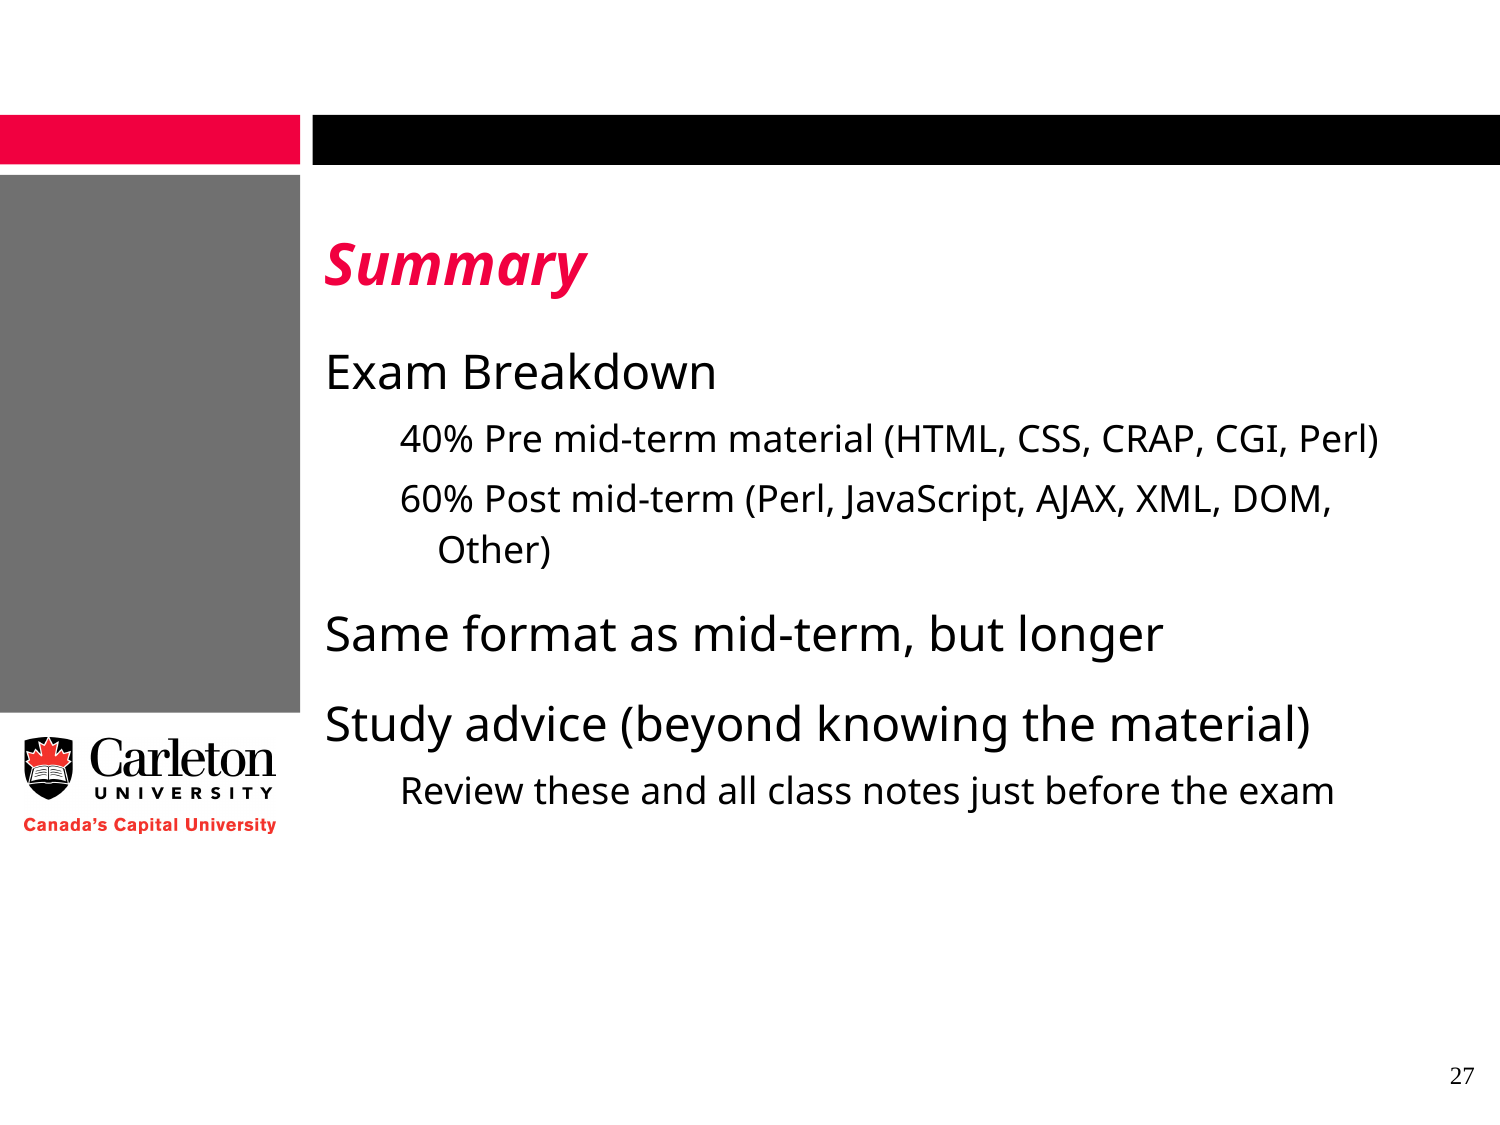

# Summary
Exam Breakdown
40% Pre mid-term material (HTML, CSS, CRAP, CGI, Perl)
60% Post mid-term (Perl, JavaScript, AJAX, XML, DOM, Other)
Same format as mid-term, but longer
Study advice (beyond knowing the material)
Review these and all class notes just before the exam
27